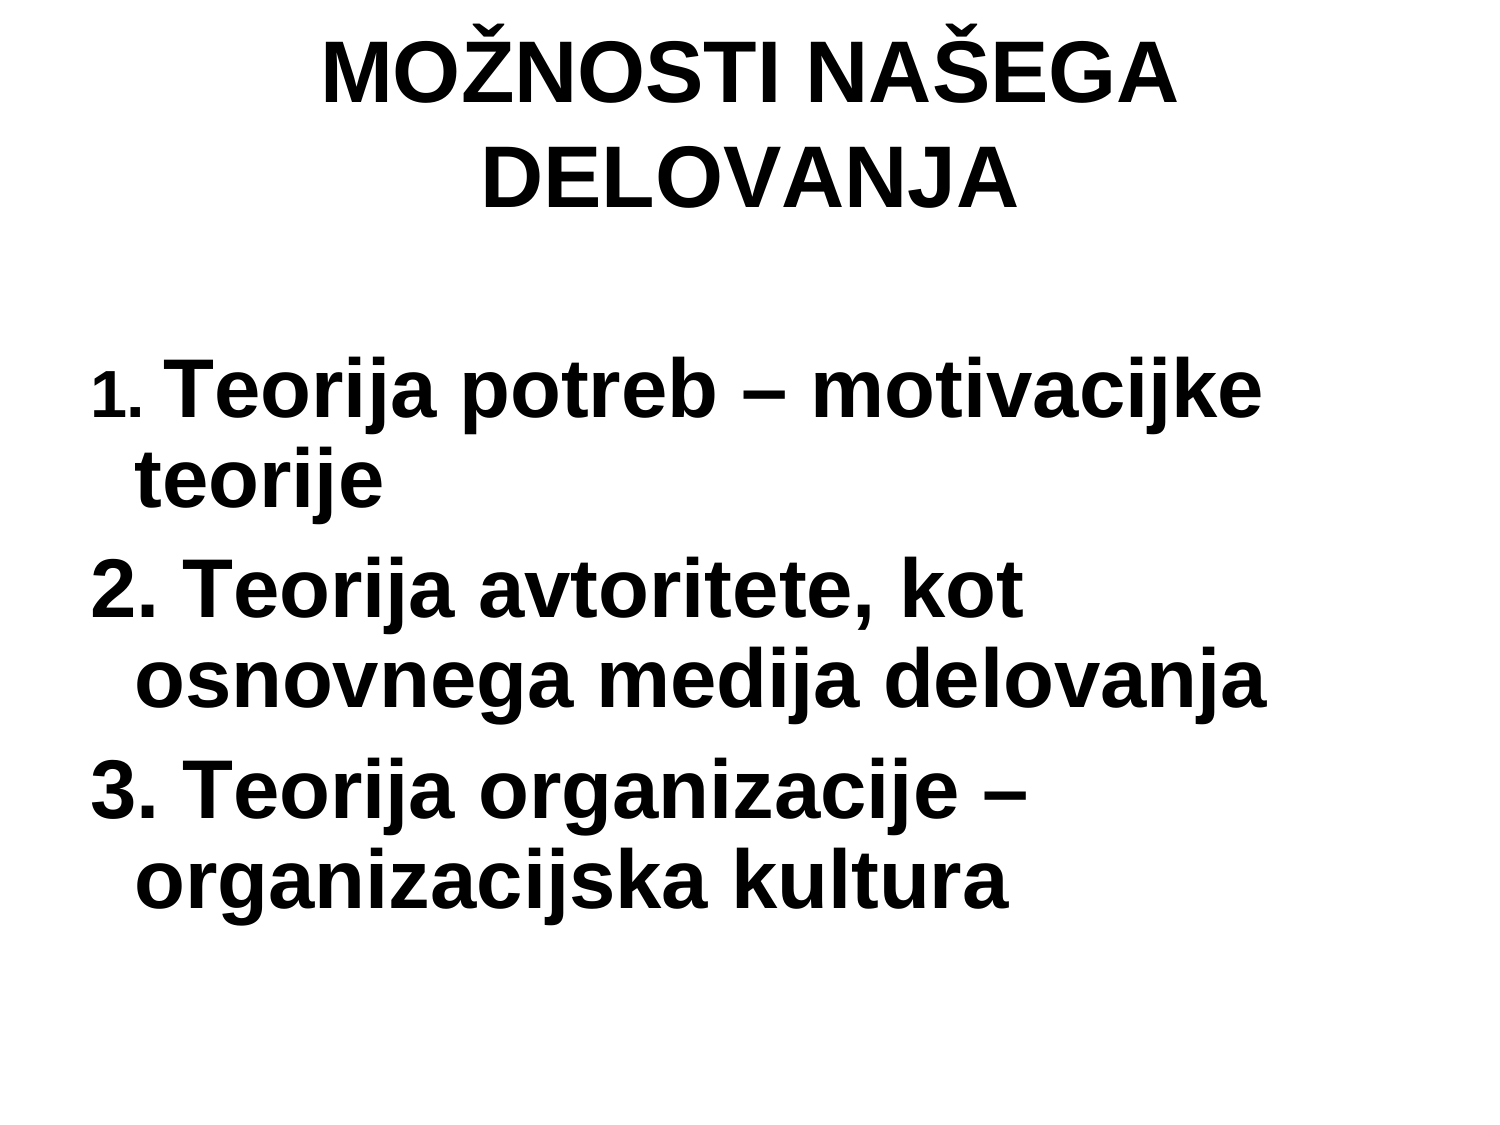

# MOŽNOSTI NAŠEGA DELOVANJA
1. Teorija potreb – motivacijke teorije
2. Teorija avtoritete, kot osnovnega medija delovanja
3. Teorija organizacije – organizacijska kultura